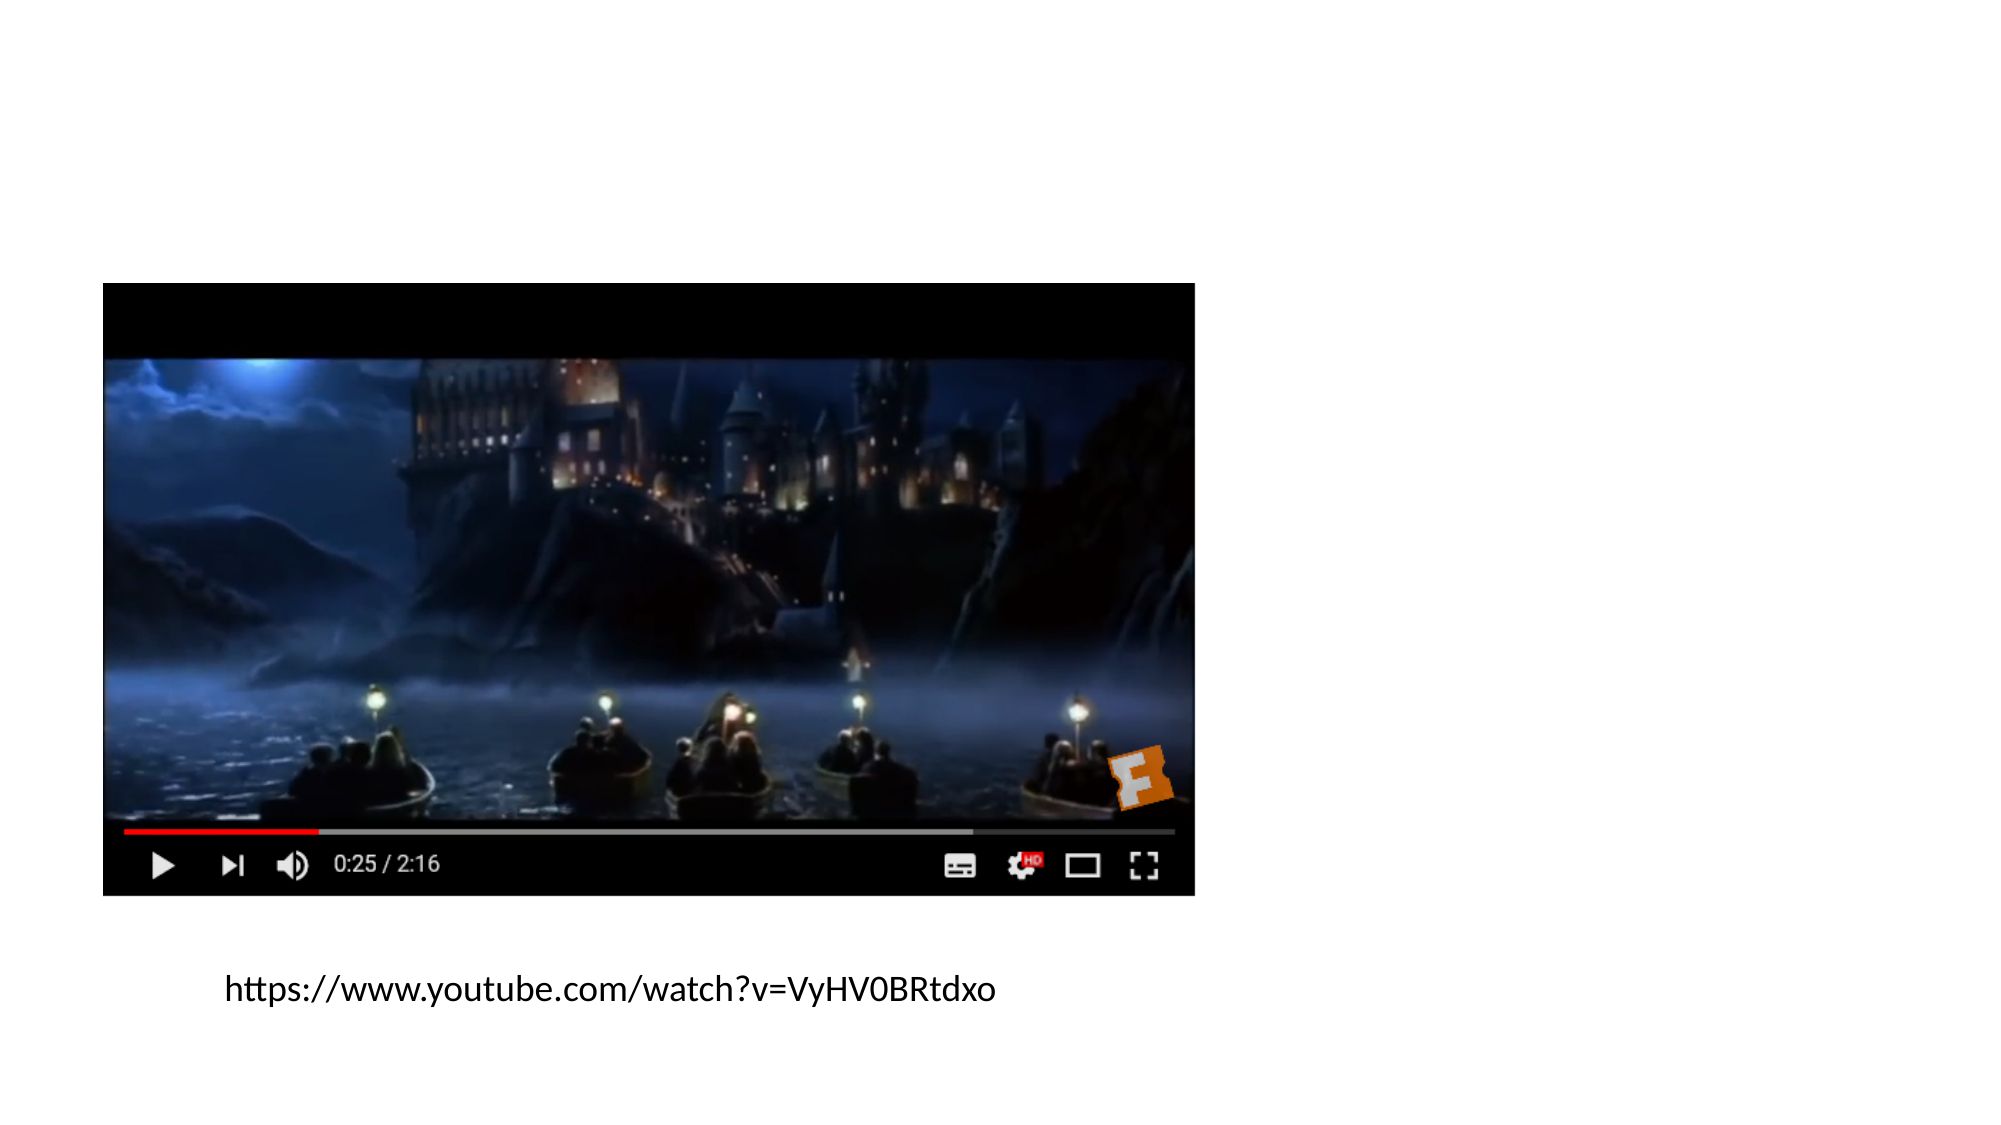

# Trailer
 listening activity
 Be able to recognize vocabulary
Be able to pick up informations
https://www.youtube.com/watch?v=VyHV0BRtdxo